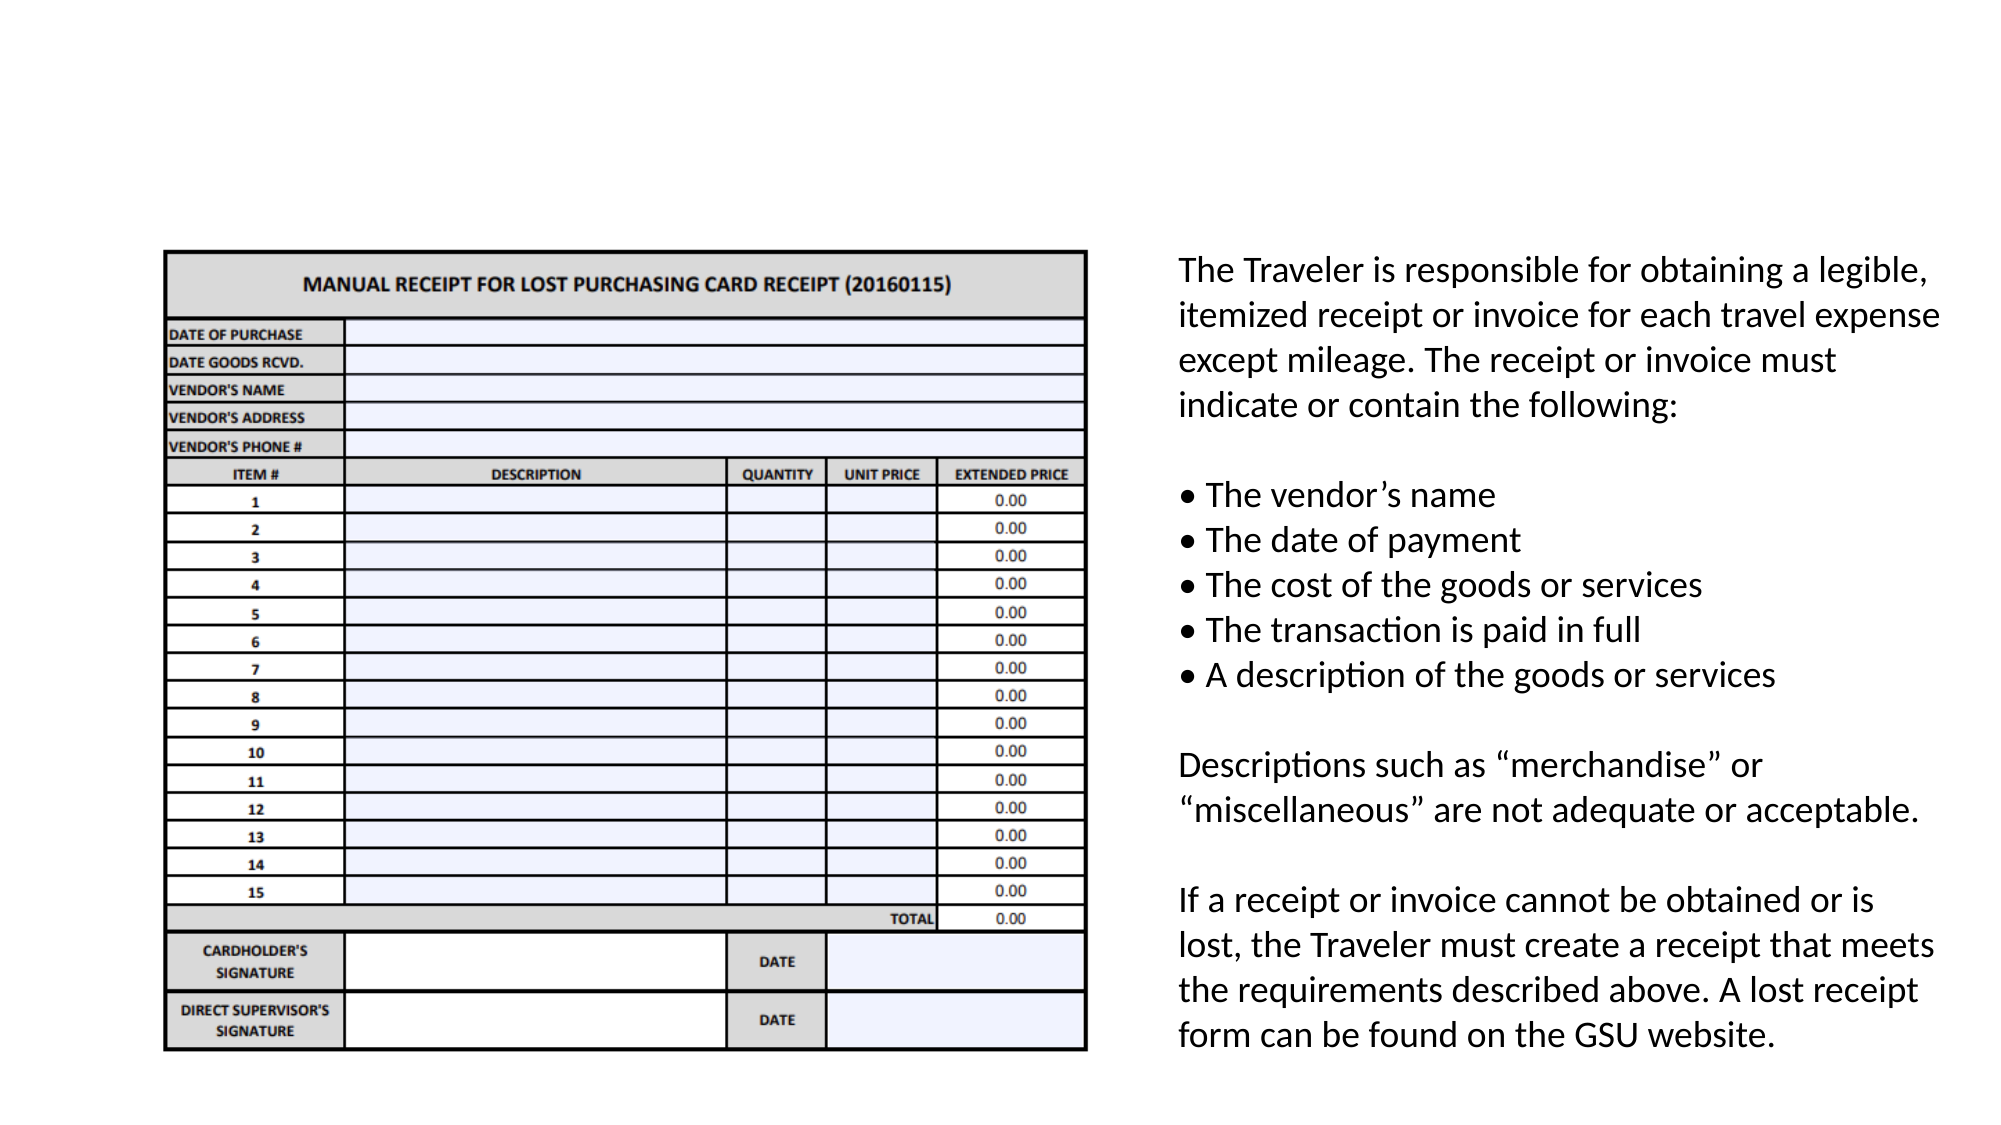

# Receipts
The Traveler is responsible for obtaining a legible, itemized receipt or invoice for each travel expense except mileage. The receipt or invoice must indicate or contain the following:
• The vendor’s name
• The date of payment
• The cost of the goods or services
• The transaction is paid in full
• A description of the goods or services
Descriptions such as “merchandise” or “miscellaneous” are not adequate or acceptable.
If a receipt or invoice cannot be obtained or is lost, the Traveler must create a receipt that meets the requirements described above. A lost receipt form can be found on the GSU website.